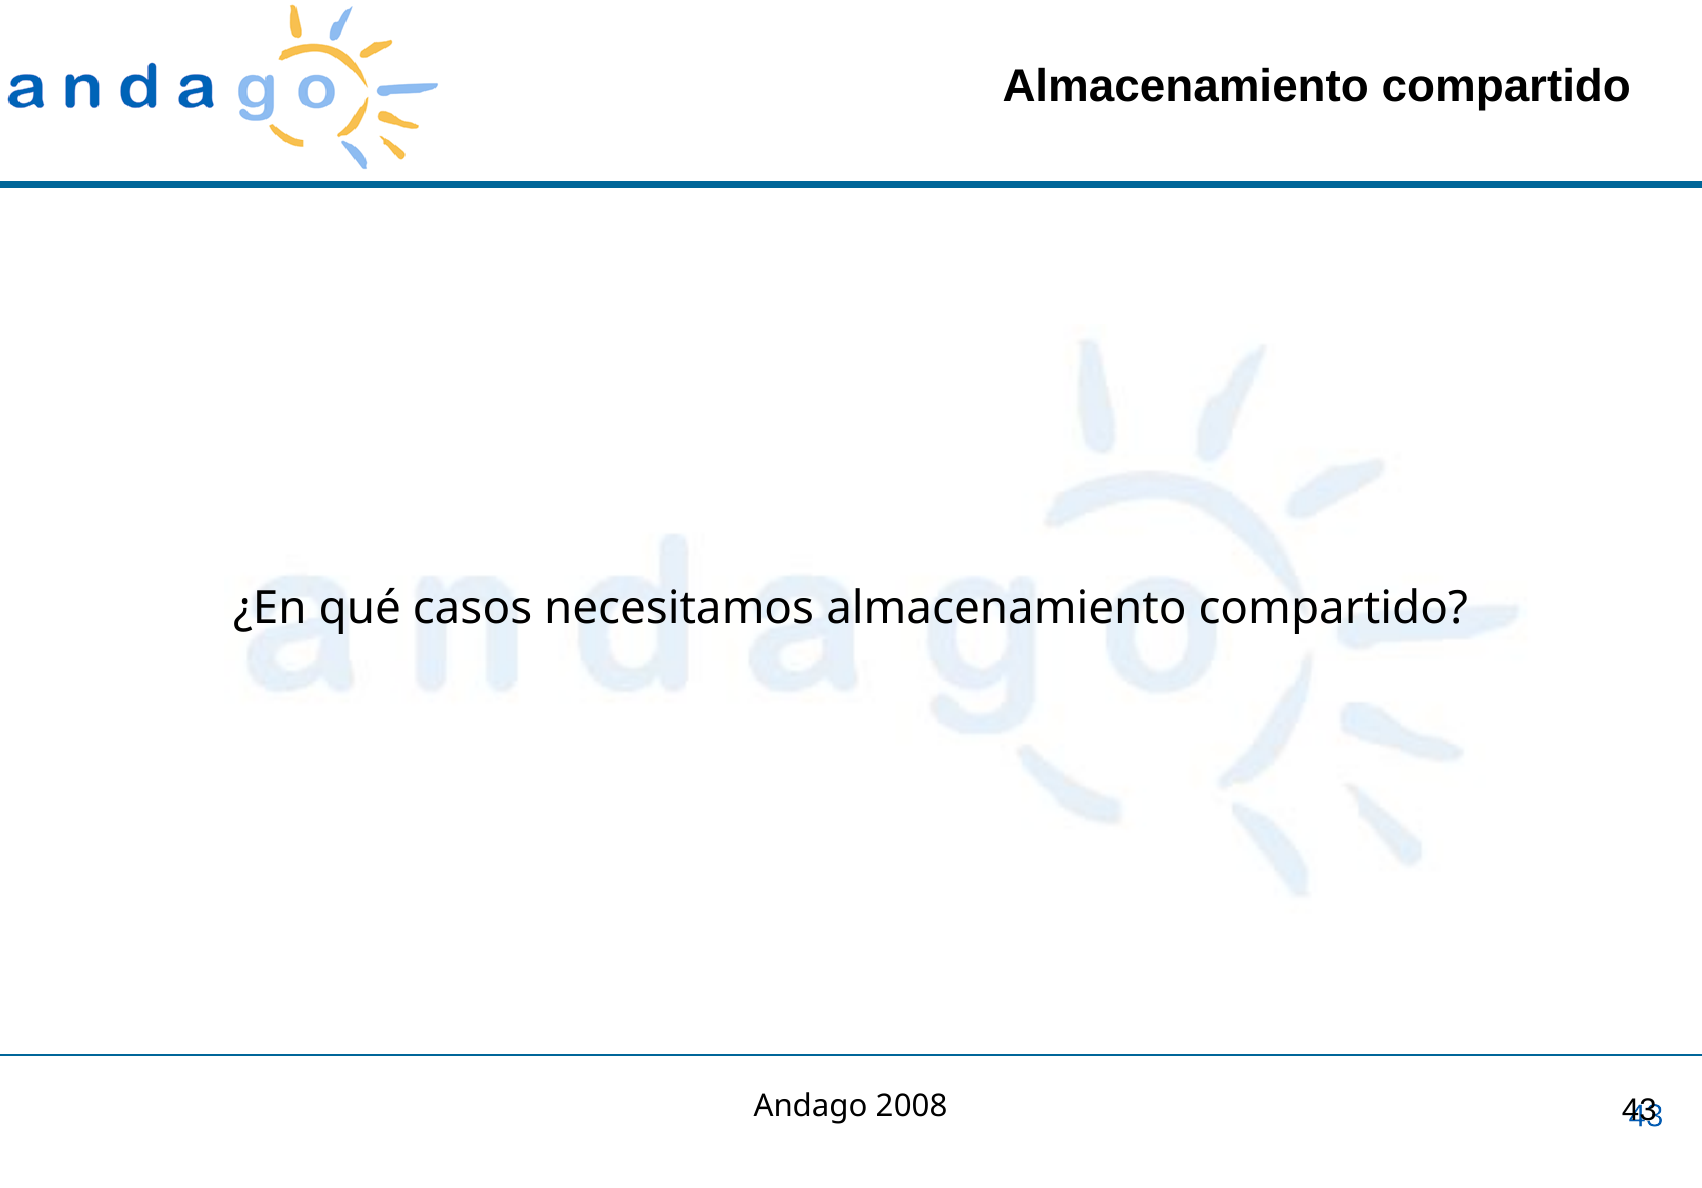

# Almacenamiento compartido
¿En qué casos necesitamos almacenamiento compartido?